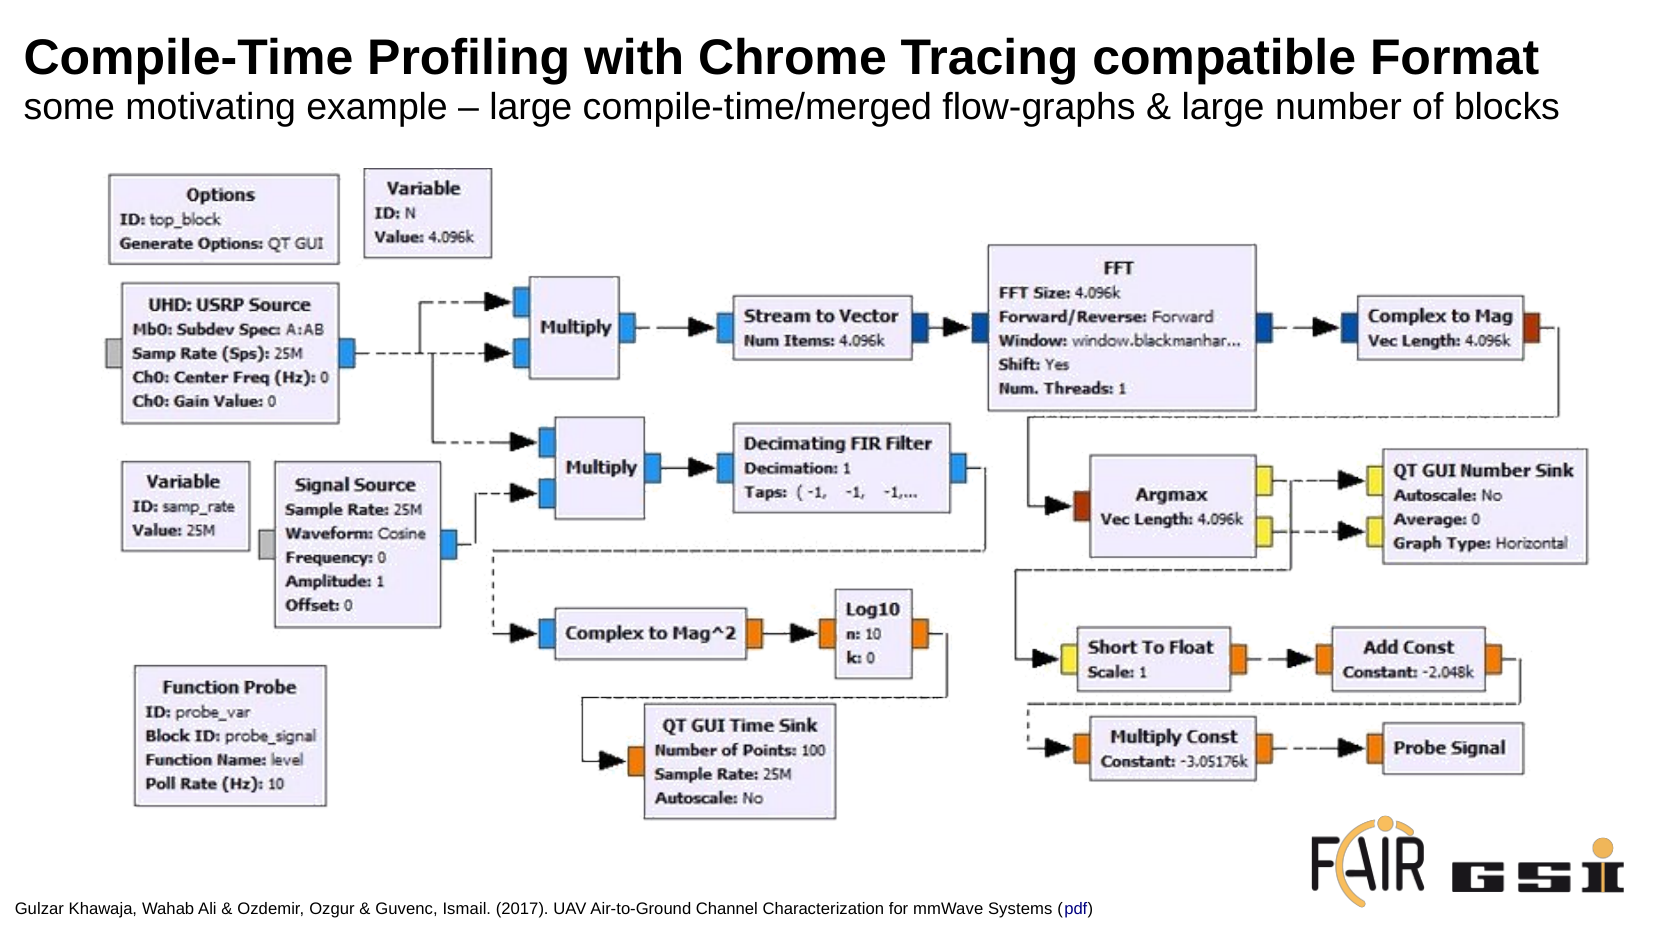

# Compile-Time Profiling with Chrome Tracing compatible Format some motivating example – large compile-time/merged flow-graphs & large number of blocks
Gulzar Khawaja, Wahab Ali & Ozdemir, Ozgur & Guvenc, Ismail. (2017). UAV Air-to-Ground Channel Characterization for mmWave Systems (pdf)